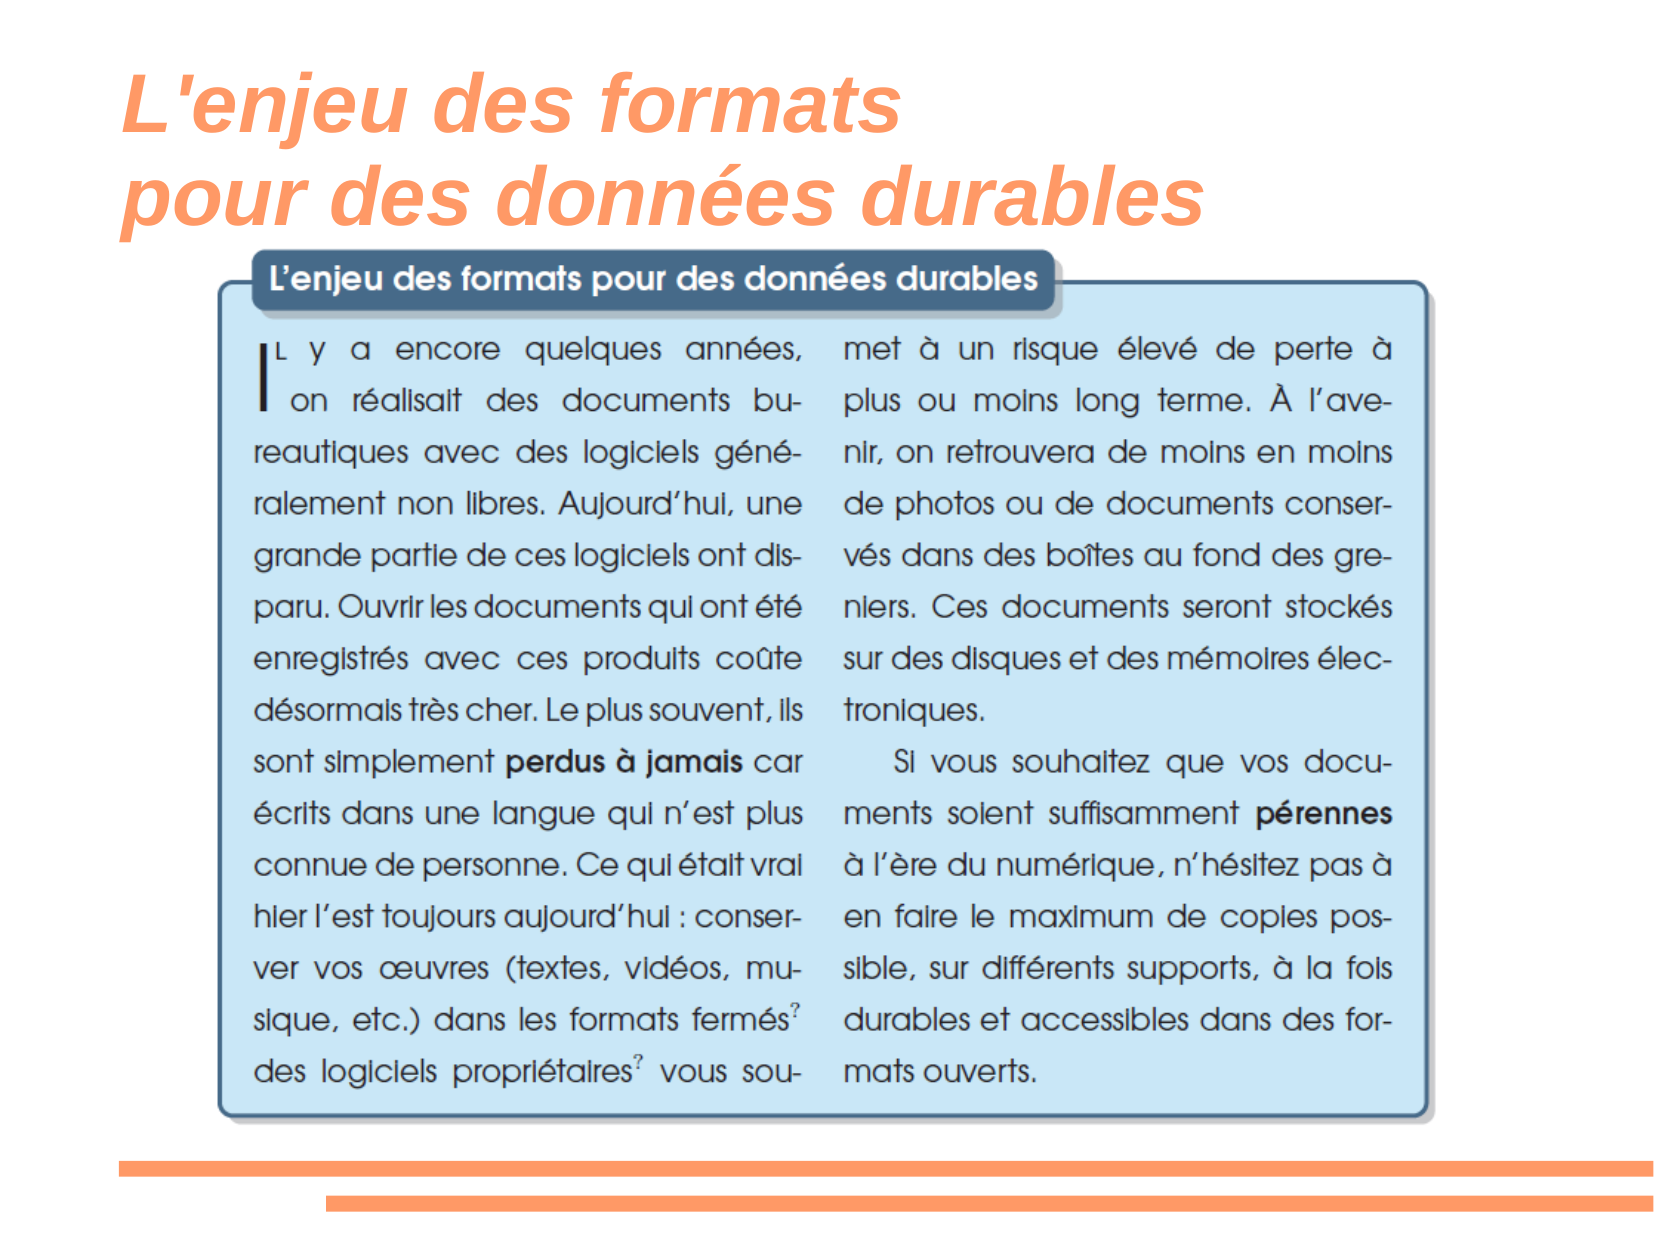

# L'enjeu des formats pour des données durables